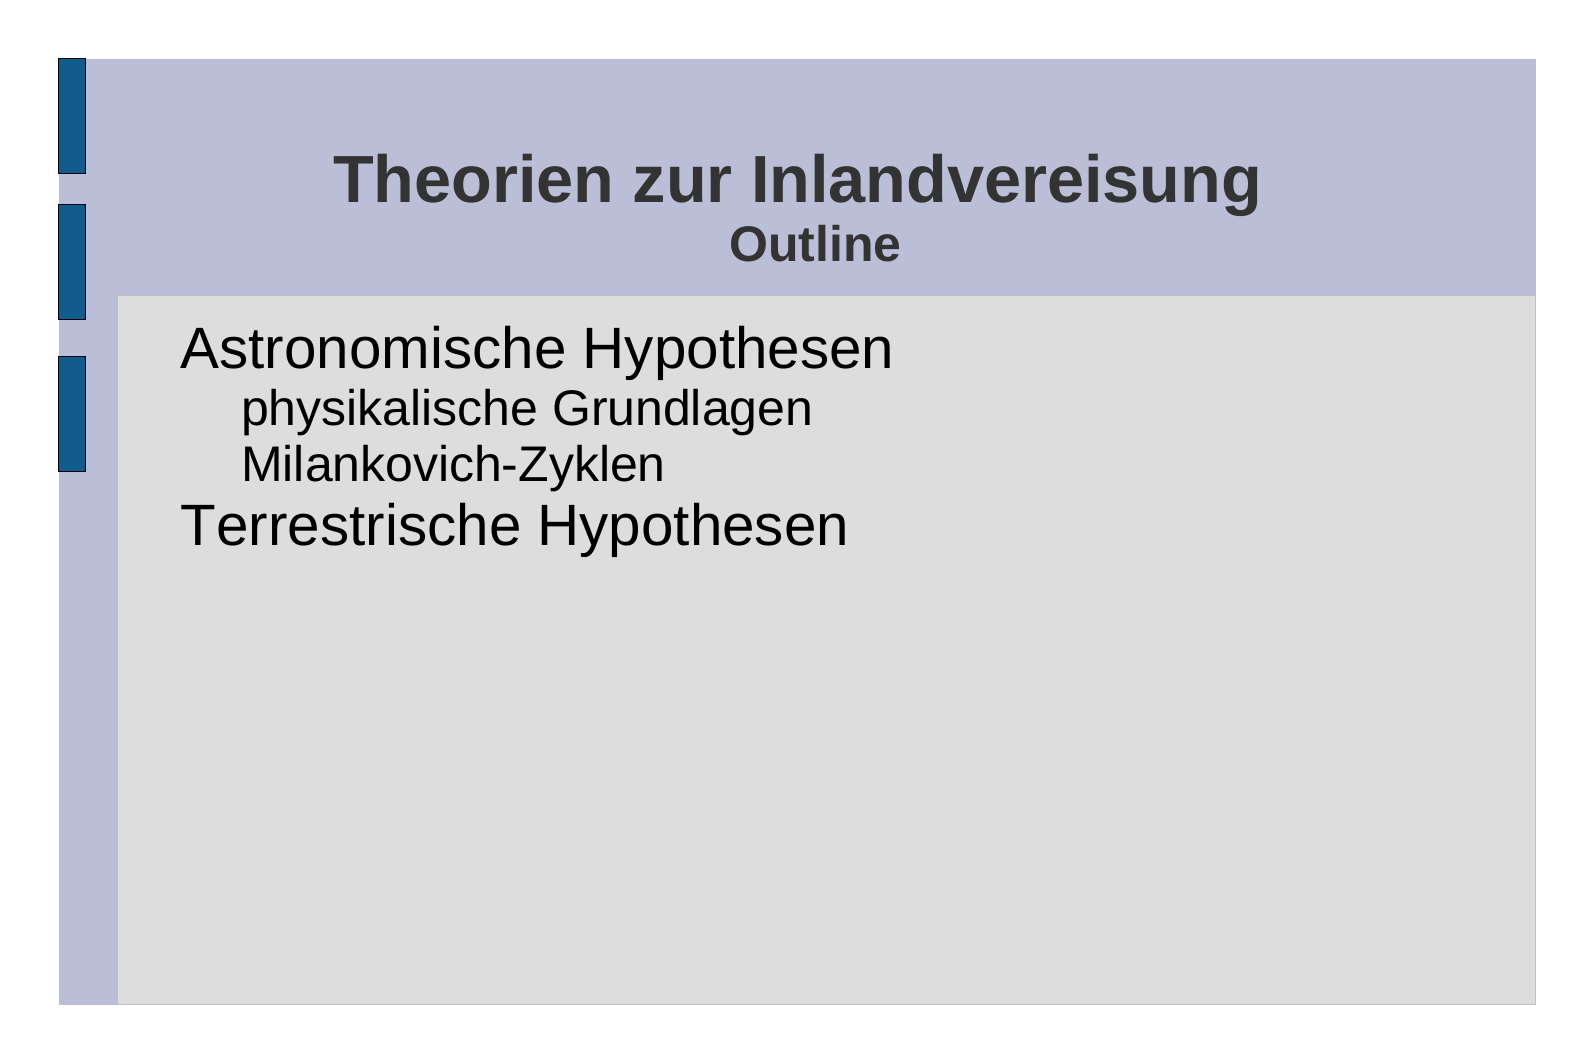

# Theorien zur Inlandvereisung Outline
 Astronomische Hypothesen
physikalische Grundlagen
Milankovich-Zyklen
 Terrestrische Hypothesen